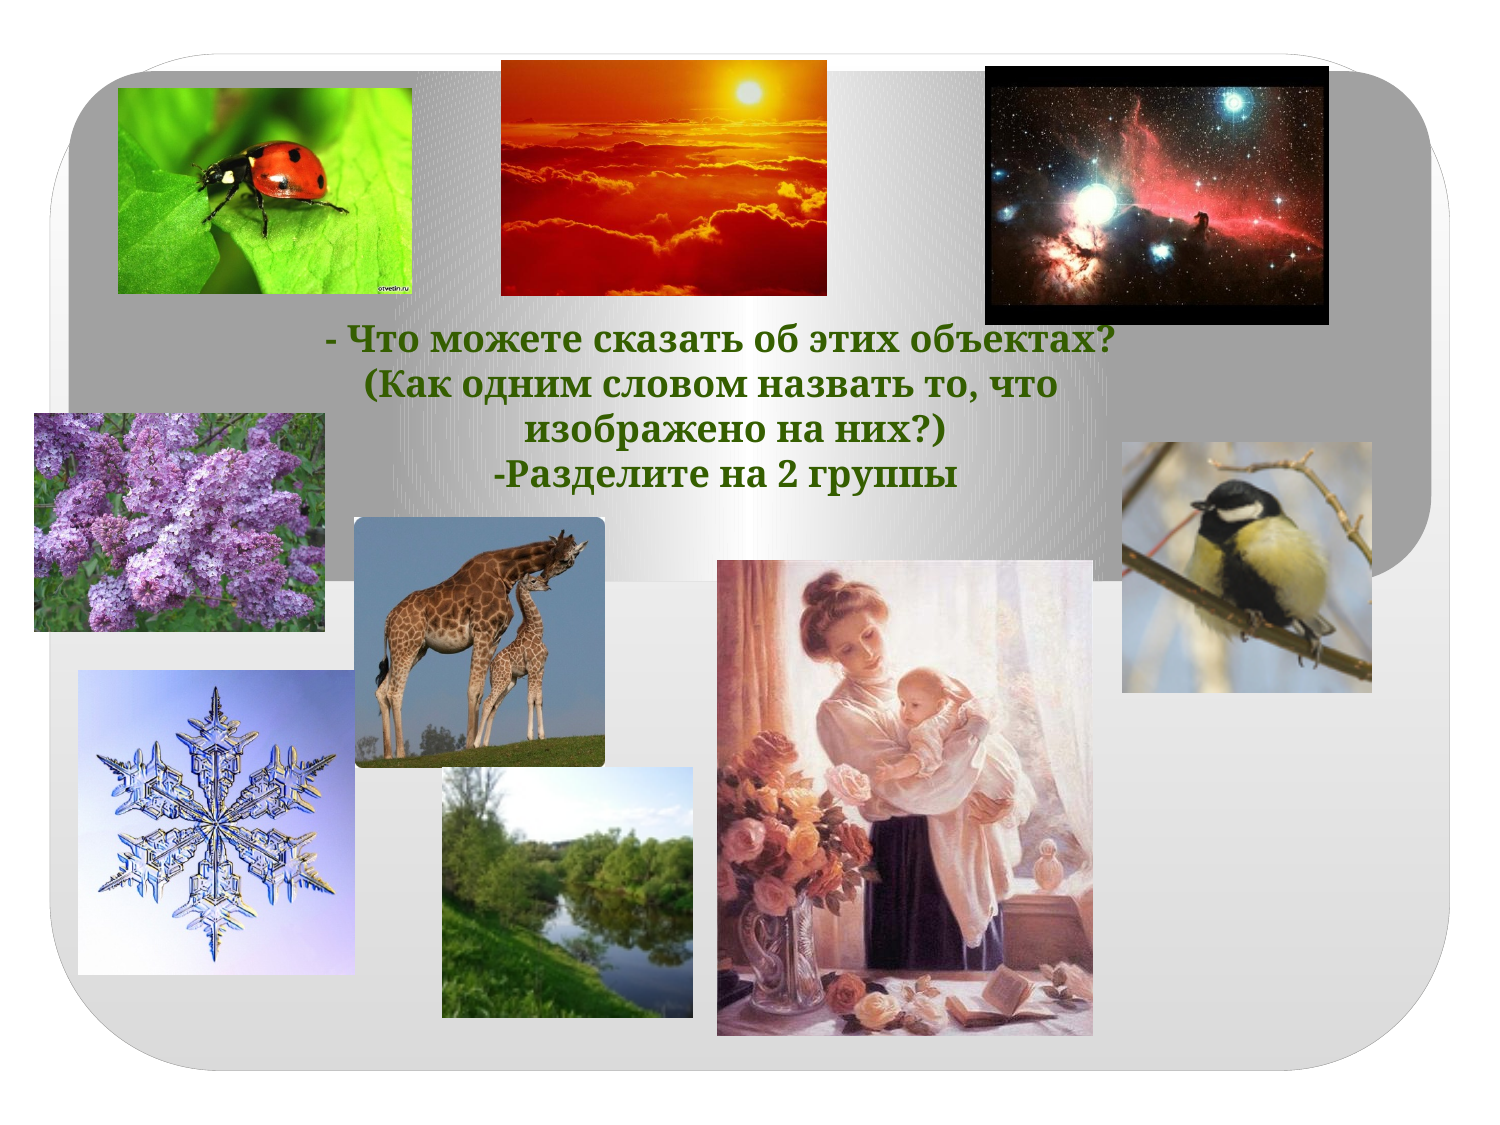

- Что можете сказать об этих объектах?
(Как одним словом назвать то, что
 изображено на них?)
-Разделите на 2 группы
#